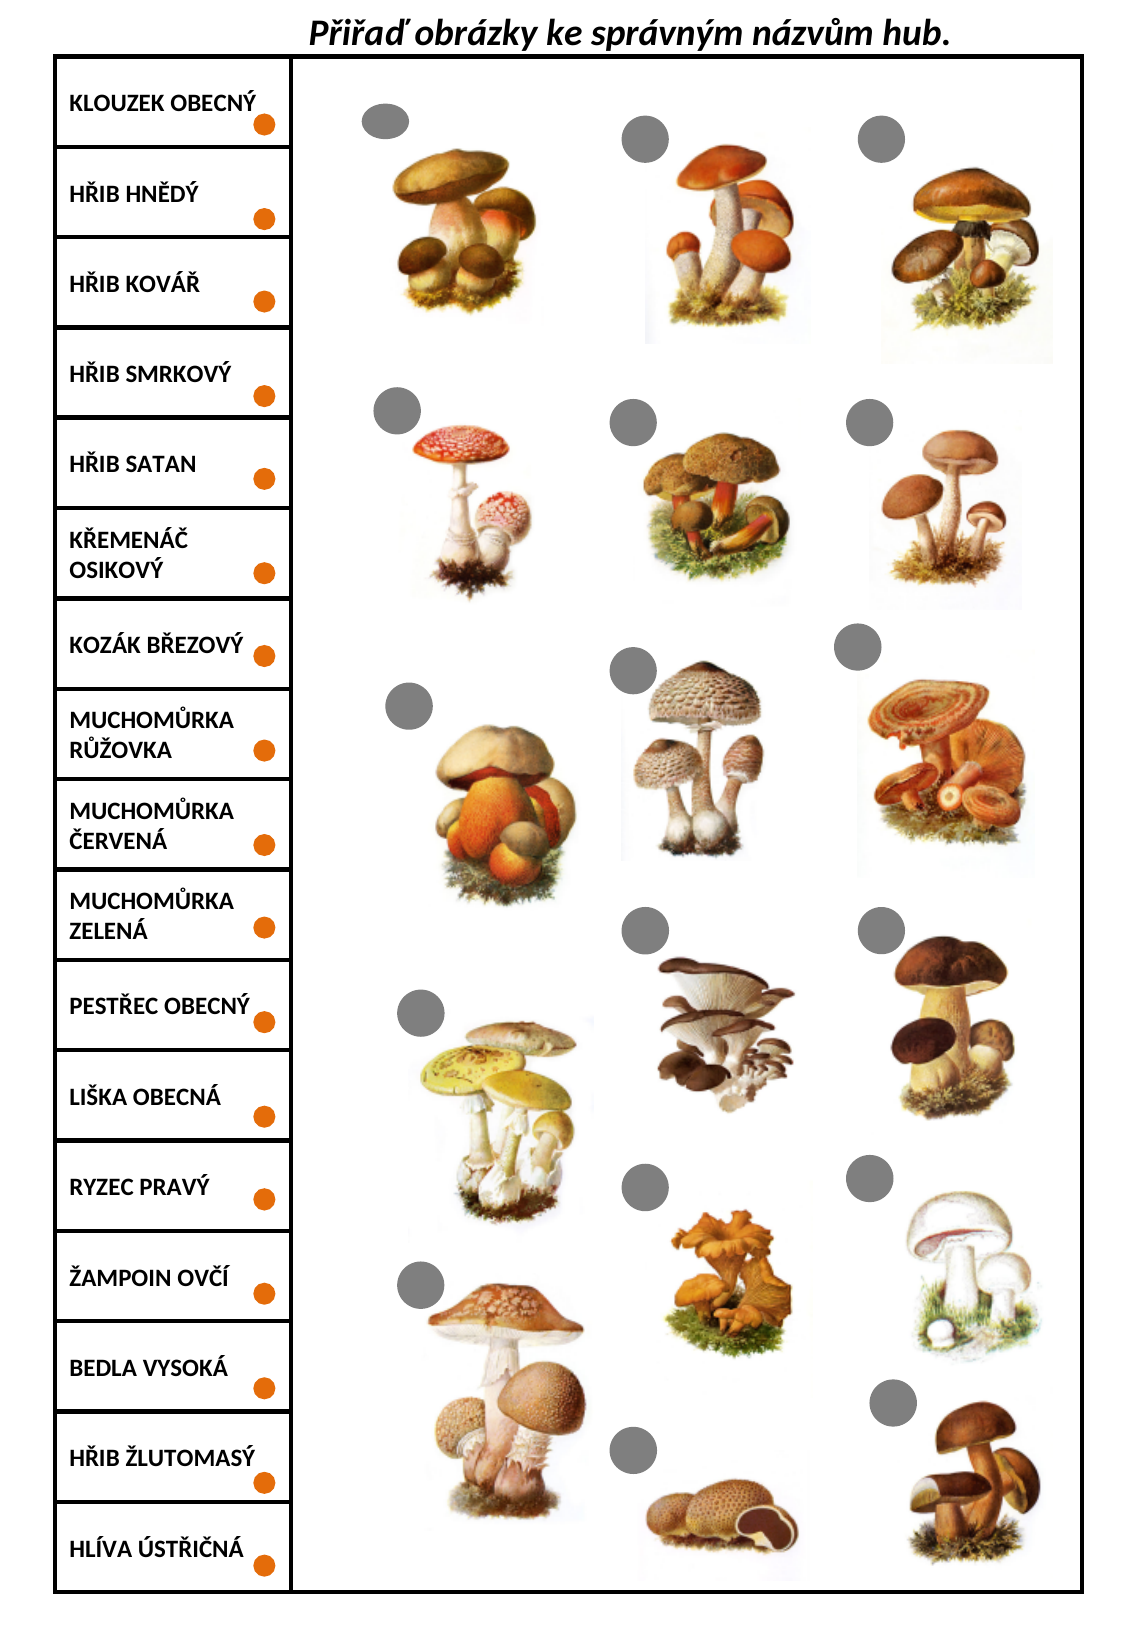

Přiřaď obrázky ke správným názvům hub.
KLOUZEK OBECNÝ
HŘIB HNĚDÝ
HŘIB KOVÁŘ
HŘIB SMRKOVÝ
HŘIB SATAN
KŘEMENÁČ OSIKOVÝ
KOZÁK BŘEZOVÝ
MUCHOMŮRKA RŮŽOVKA
MUCHOMŮRKA ČERVENÁ
MUCHOMŮRKA ZELENÁ
PESTŘEC OBECNÝ
LIŠKA OBECNÁ
RYZEC PRAVÝ
ŽAMPOIN OVČÍ
BEDLA VYSOKÁ
HŘIB ŽLUTOMASÝ
HLÍVA ÚSTŘIČNÁ